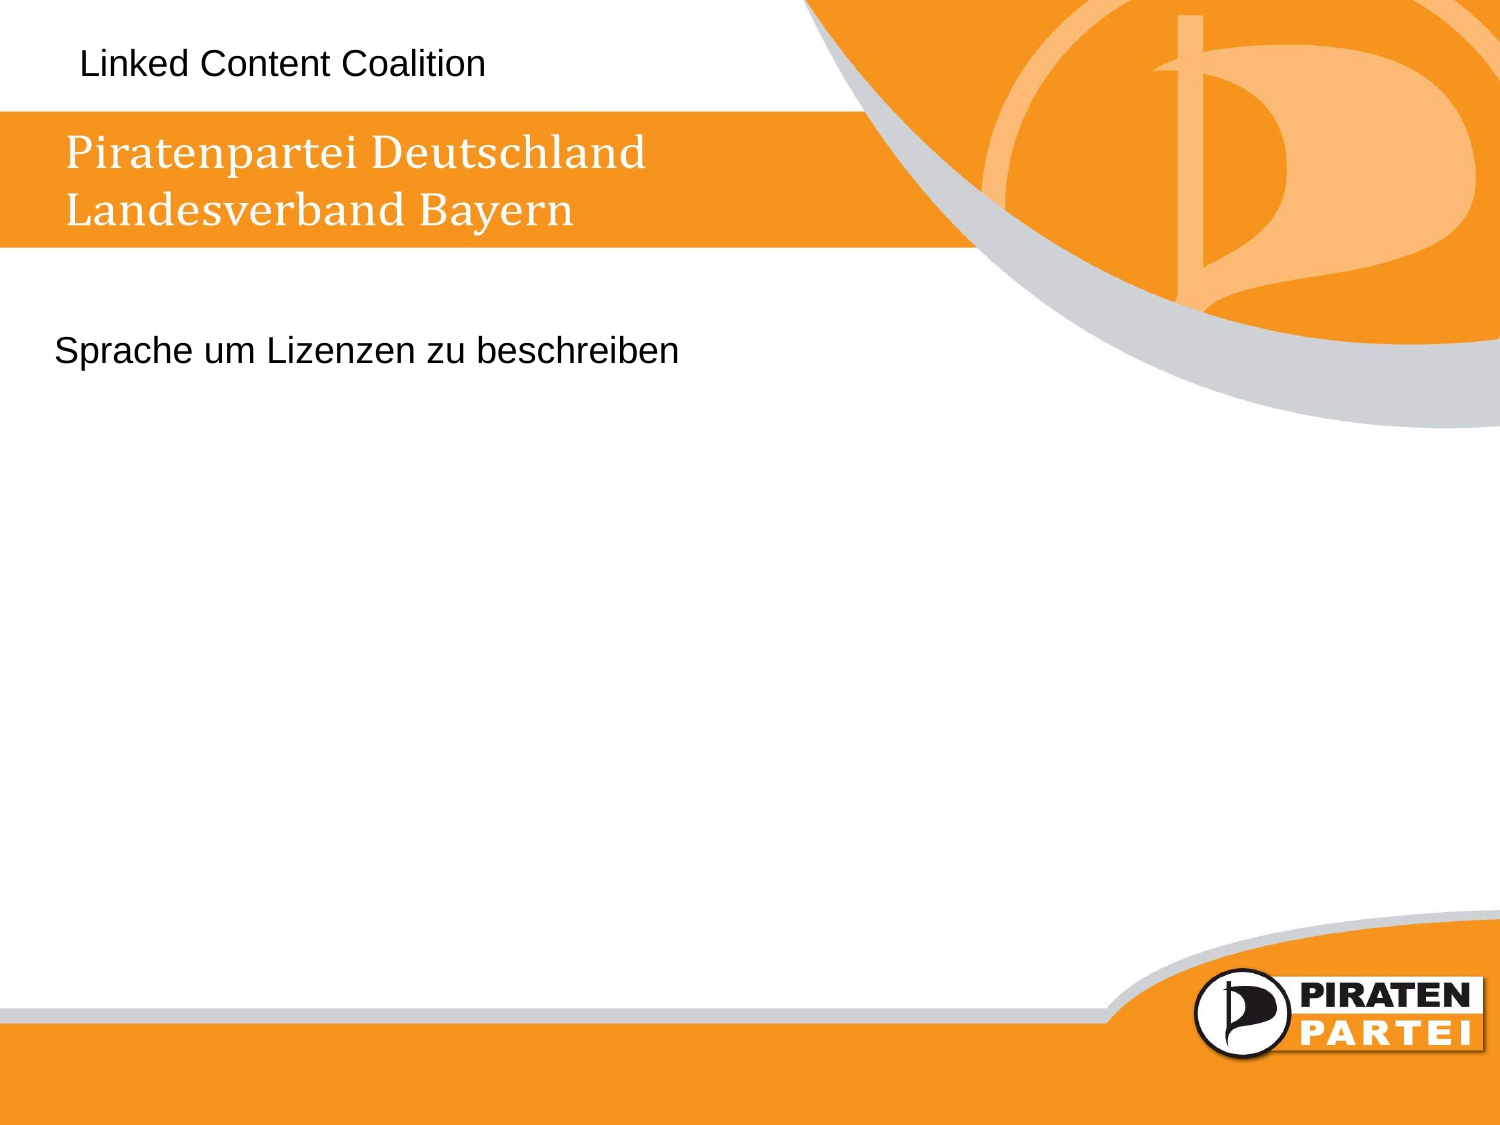

Linked Content Coalition
Sprache um Lizenzen zu beschreiben